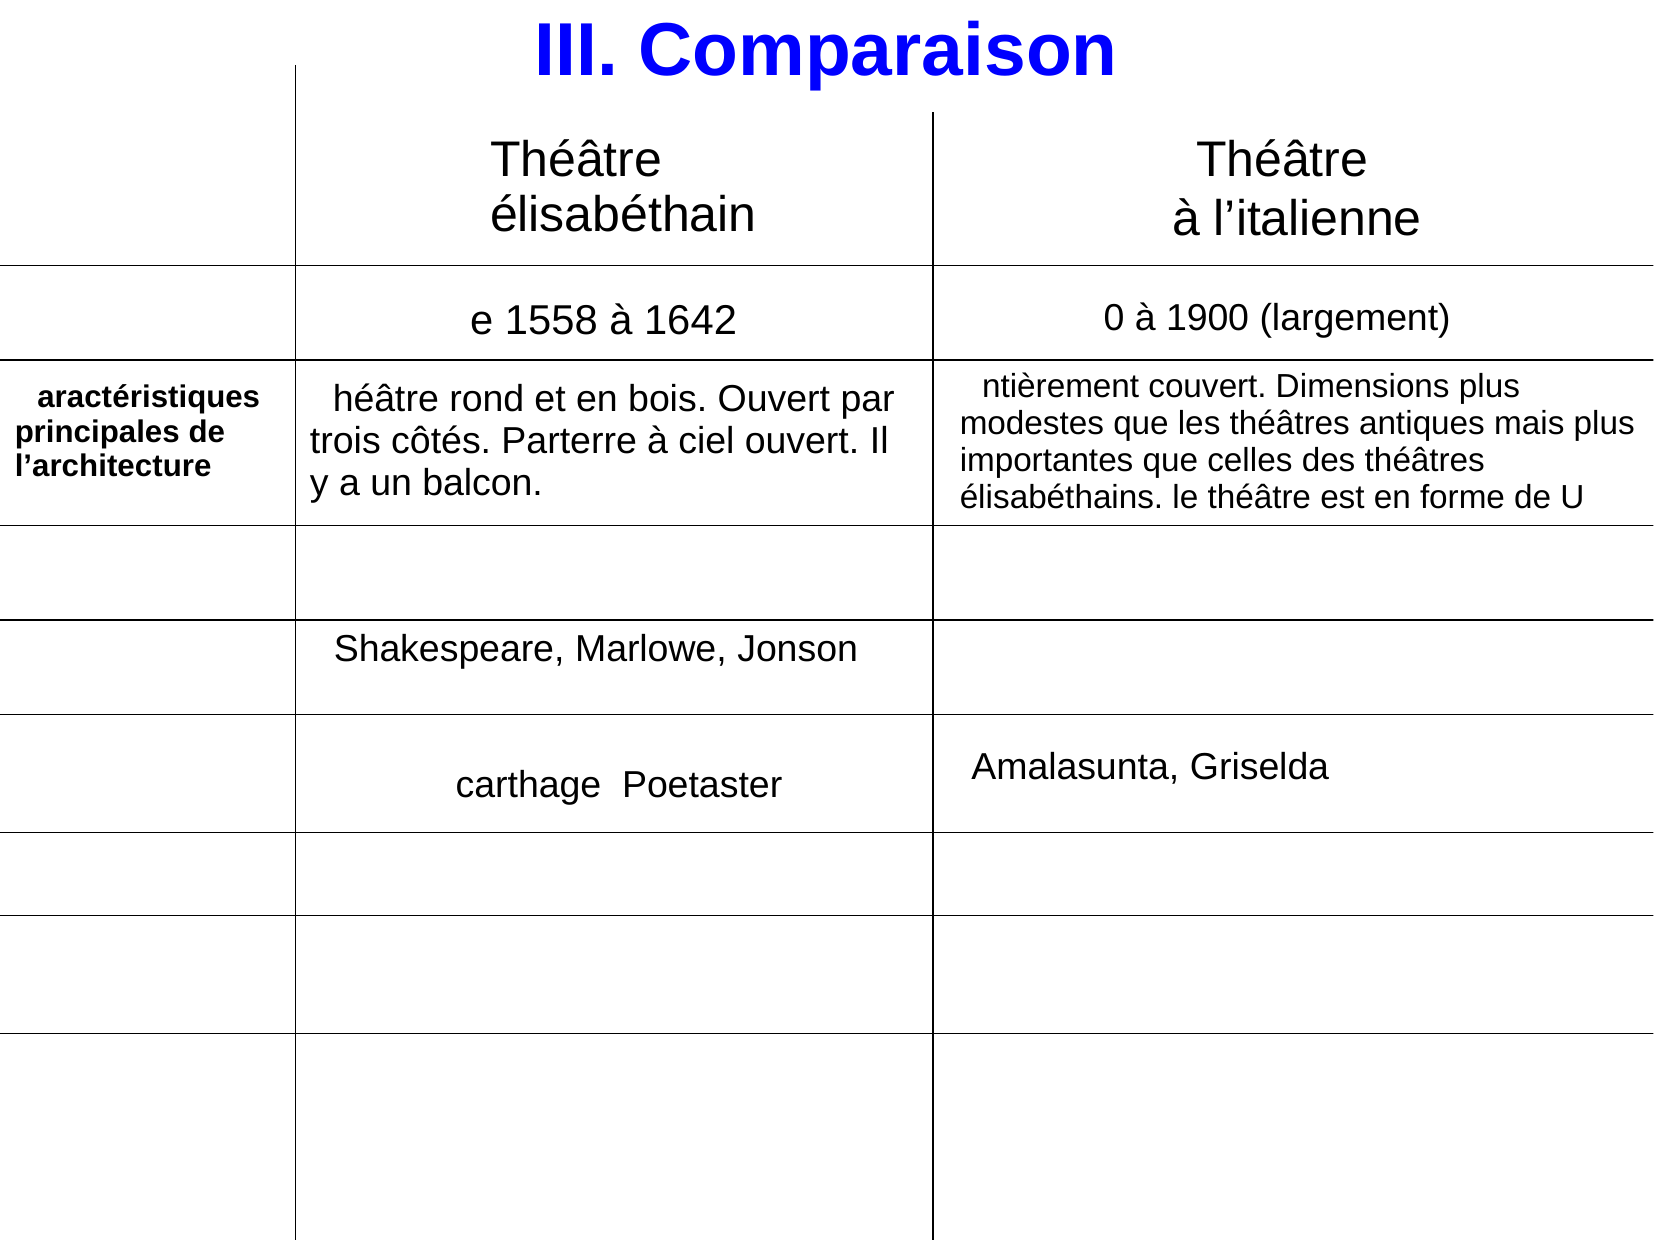

# III. Comparaison
Théâtre
élisabéthain
Théâtre
à l’italienne
Période
De 1558 à 1642
De 1500 à 1900 (largement)
Entièrement couvert. Dimensions plus modestes que les théâtres antiques mais plus importantes que celles des théâtres élisabéthains. le théâtre est en forme de U.
Théâtre rond et en bois. Ouvert par trois côtés. Parterre à ciel ouvert. Il y a un balcon.
Caractéristiques principales de l’architecture
Exemple de théâtre
Le Globe
Teatro San Cassiano
Principaux auteurs
Shakespeare, Marlowe, Jonson
Goldoni, Pirandello, Biancolelli
Principales oeuvres
Roméo et Juliette; Hamlet; Didon, reine de carthage; Poetaster
Amalasunta, Griselda
Type de pièces
Comédies, parfois dramatiques
tragédies
Accès au théâtres
A l’origine pour des représentations privées, puis pour des représentations publiques mais payantes.
Libre, mais différent selon la catégorie sociale
Les riches étaient bien placés et assis, les pauvres debout et voyaient la scène « en contre-plongée ». Les lords avaient une loge pour se faire remarquer
Situation du public par rapport aux acteurs, décors.
Tous les spectateurs sont face au acteurs et au décors, ils sont répartis sur plusieurs étages. Ils sont plus éloignés des acteurs que pour le théâtre élisabéthain.